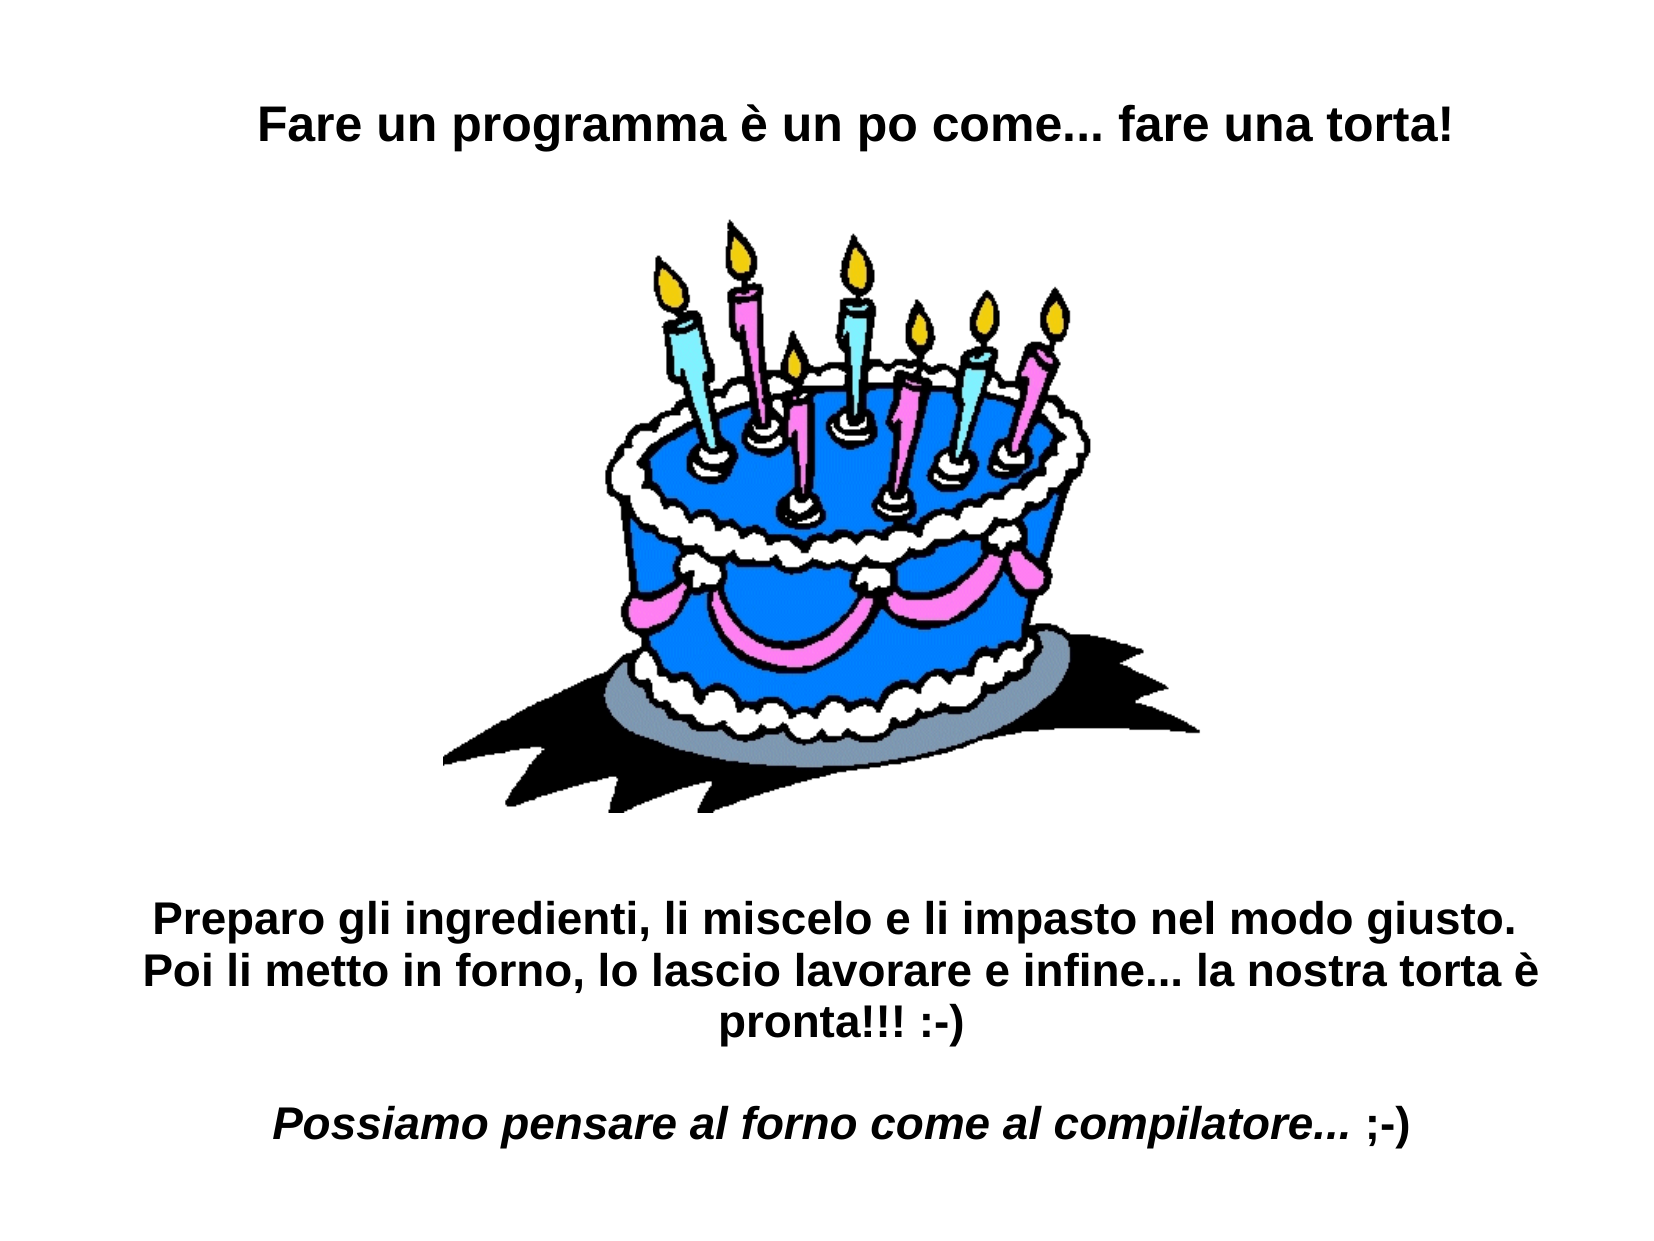

Fare un programma è un po come... fare una torta!
Preparo gli ingredienti, li miscelo e li impasto nel modo giusto.
Poi li metto in forno, lo lascio lavorare e infine... la nostra torta è pronta!!! :-)
Possiamo pensare al forno come al compilatore... ;-)